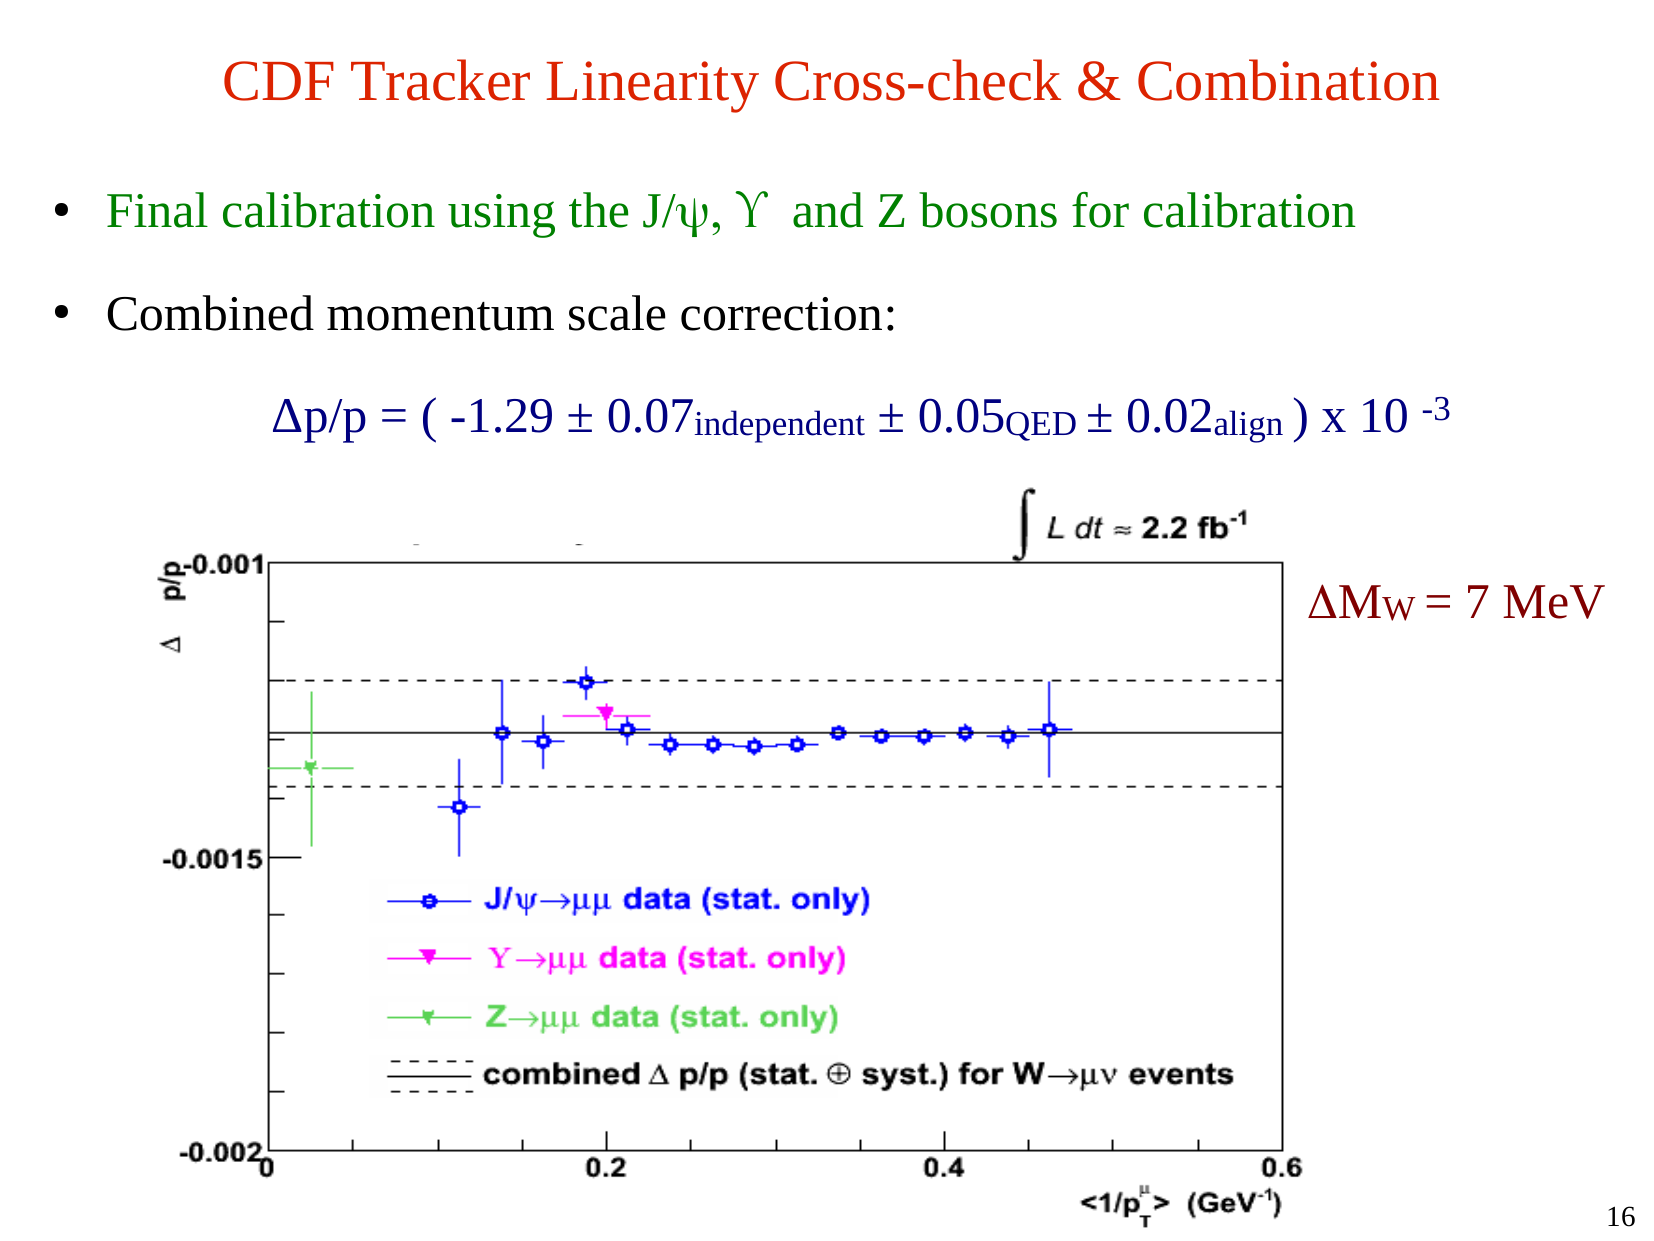

# CDF Tracker Linearity Cross-check & Combination
Final calibration using the J/ψ, ϒ and Z bosons for calibration
Combined momentum scale correction:
Δp/p = ( -1.29 ± 0.07independent ± 0.05QED ± 0.02align ) x 10 -3
ΔMW = 7 MeV
16